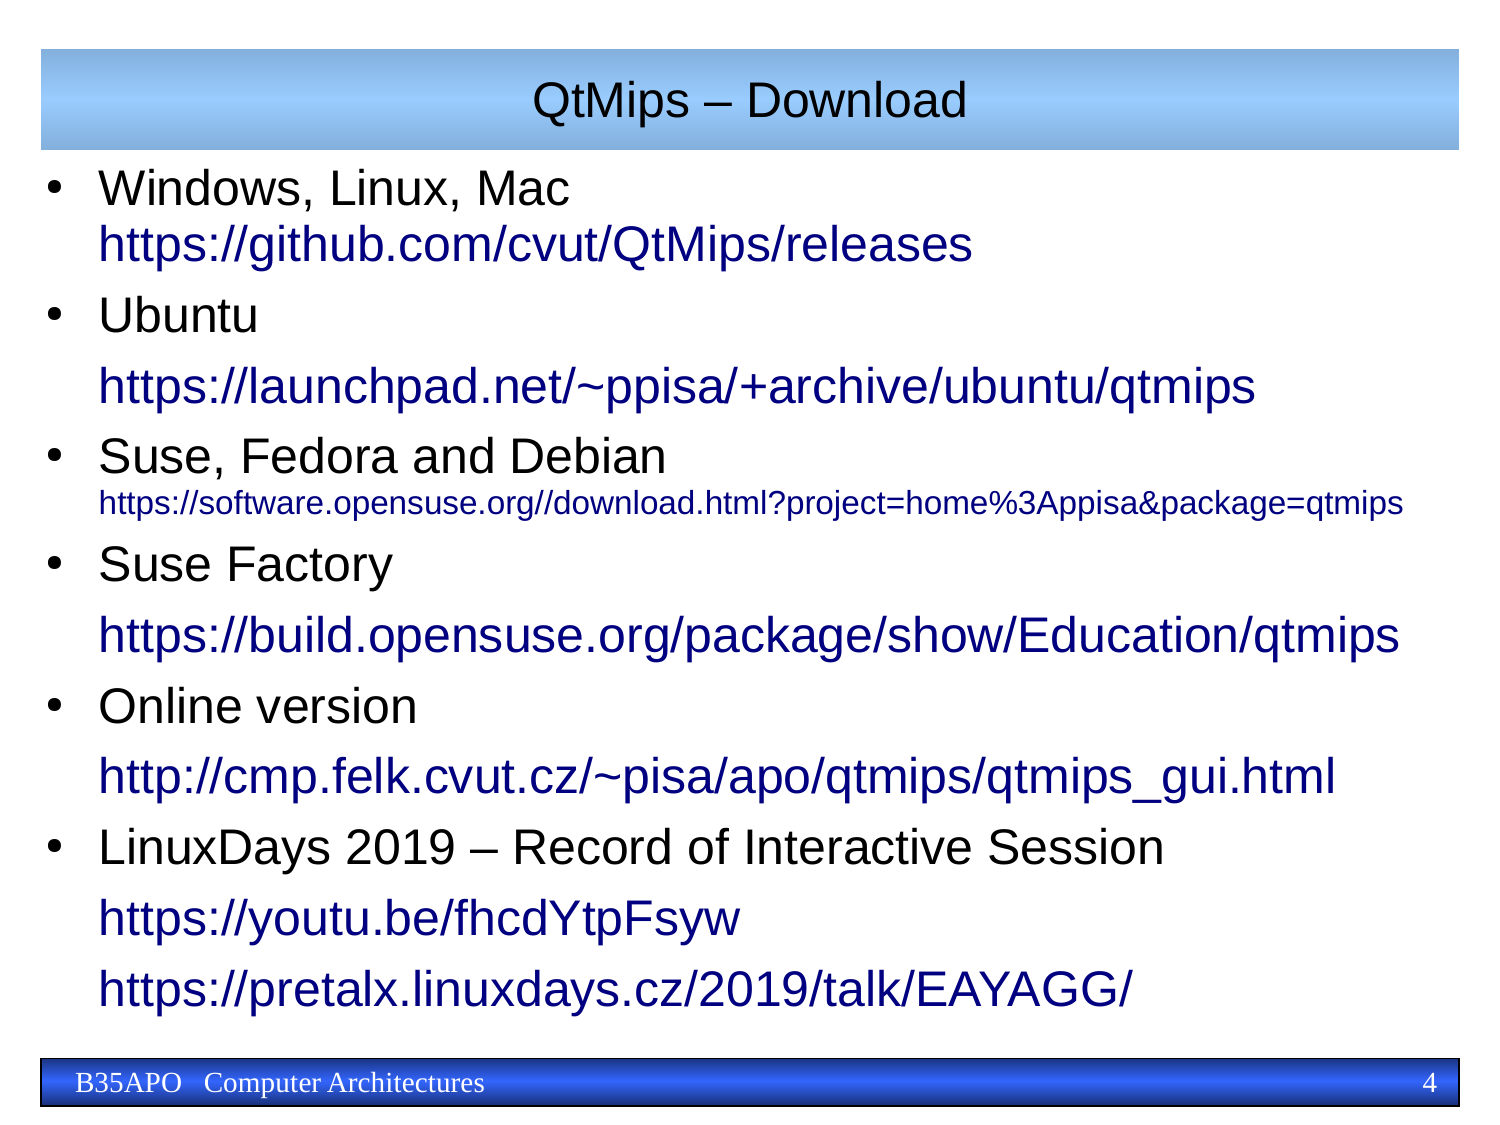

# QtMips – Download
Windows, Linux, Mac https://github.com/cvut/QtMips/releases
Ubuntu
https://launchpad.net/~ppisa/+archive/ubuntu/qtmips
Suse, Fedora and Debian https://software.opensuse.org//download.html?project=home%3Appisa&package=qtmips
Suse Factory
https://build.opensuse.org/package/show/Education/qtmips
Online version
http://cmp.felk.cvut.cz/~pisa/apo/qtmips/qtmips_gui.html
LinuxDays 2019 – Record of Interactive Session
https://youtu.be/fhcdYtpFsyw
https://pretalx.linuxdays.cz/2019/talk/EAYAGG/
B35APO Computer Architectures
4